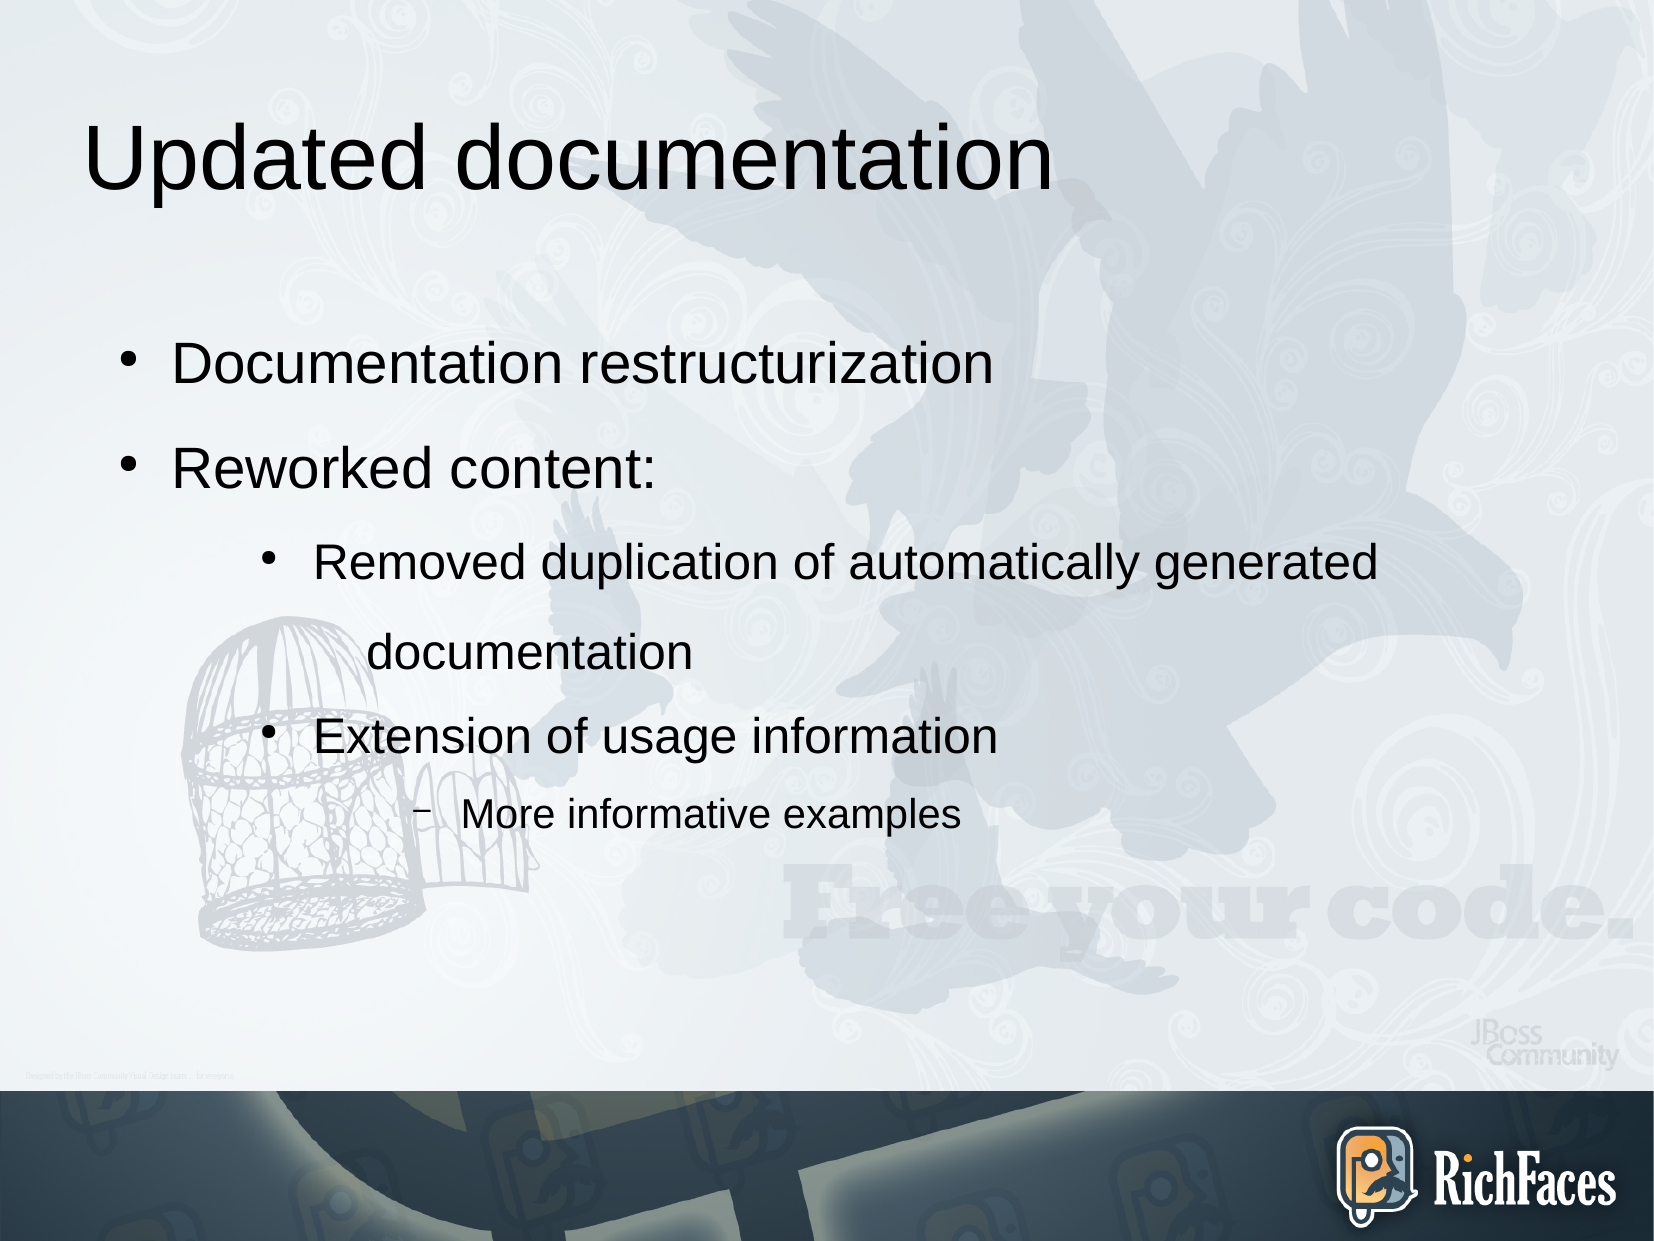

# Updated documentation
Documentation restructurization
Reworked content:
Removed duplication of automatically generated documentation
Extension of usage information
More informative examples